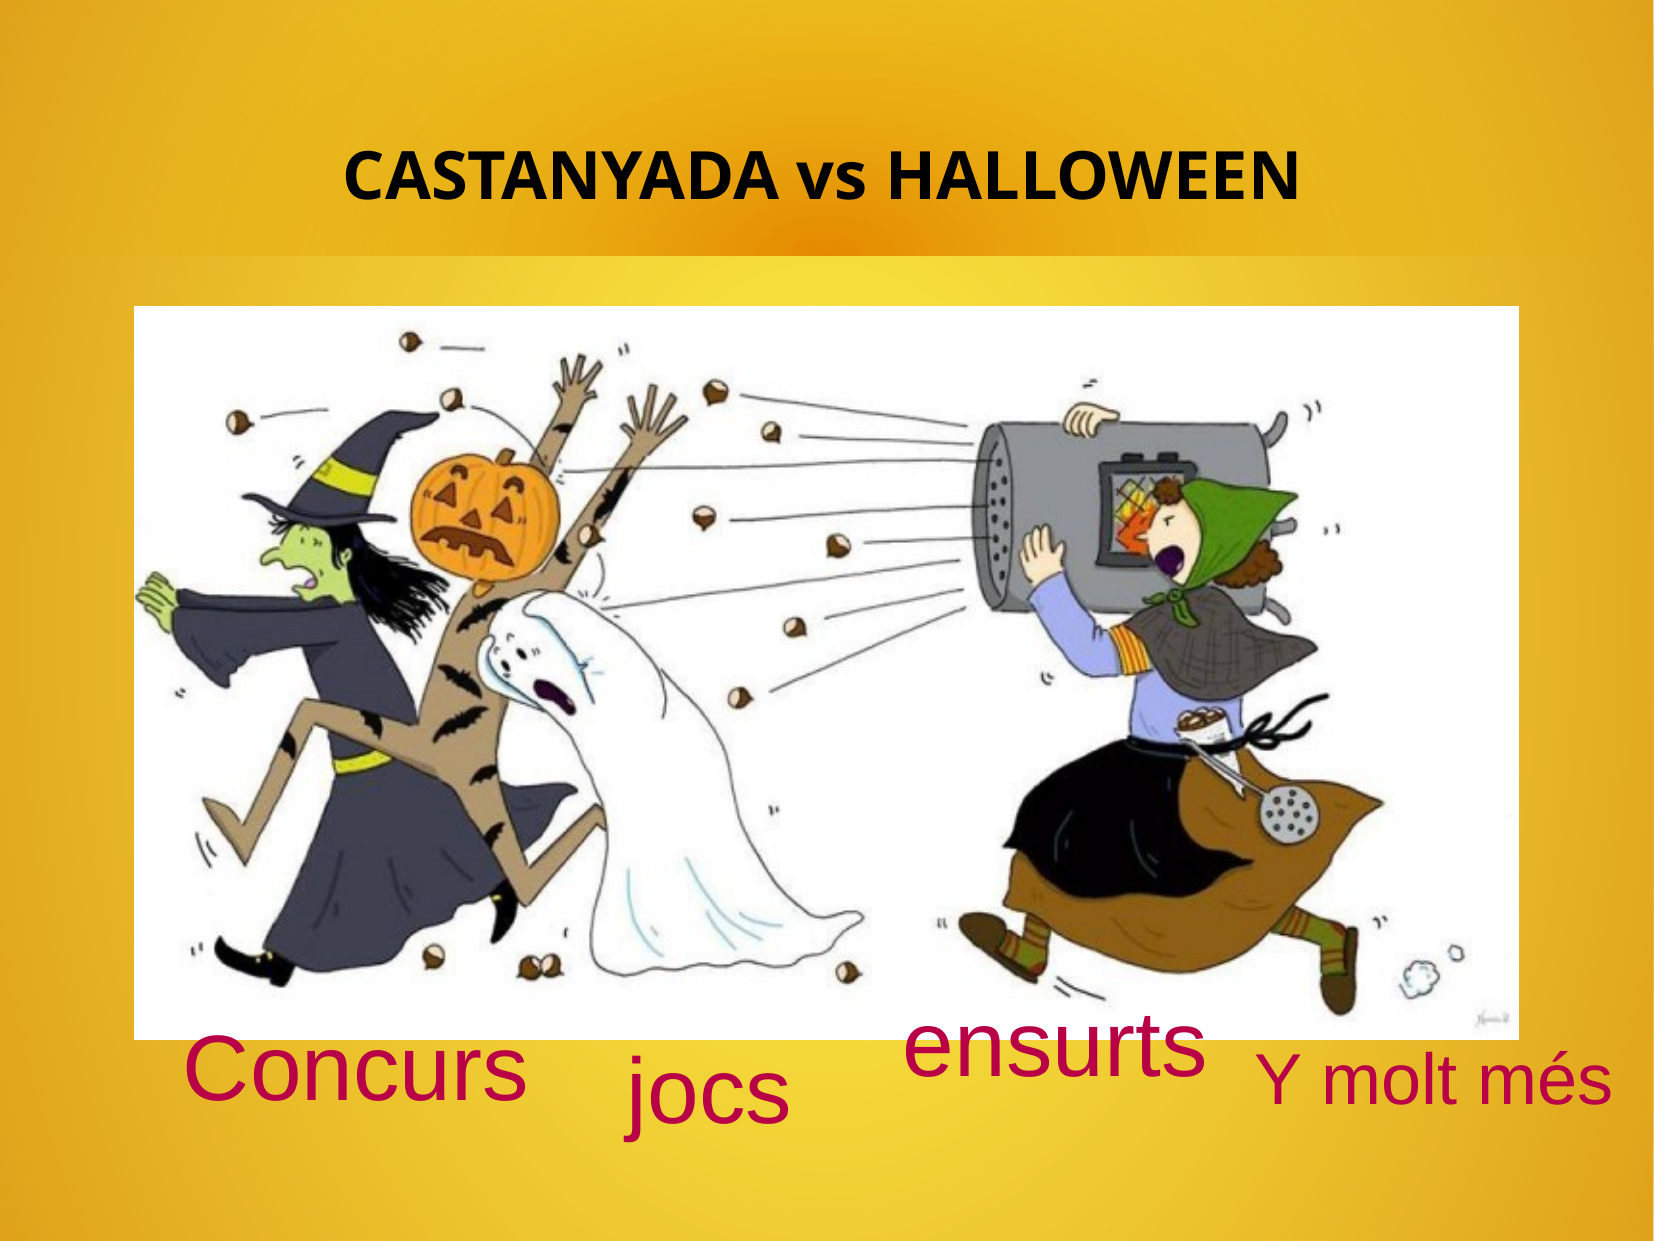

# CASTANYADA vs HALLOWEEN
ensurts
Concurs
jocs
Y molt més